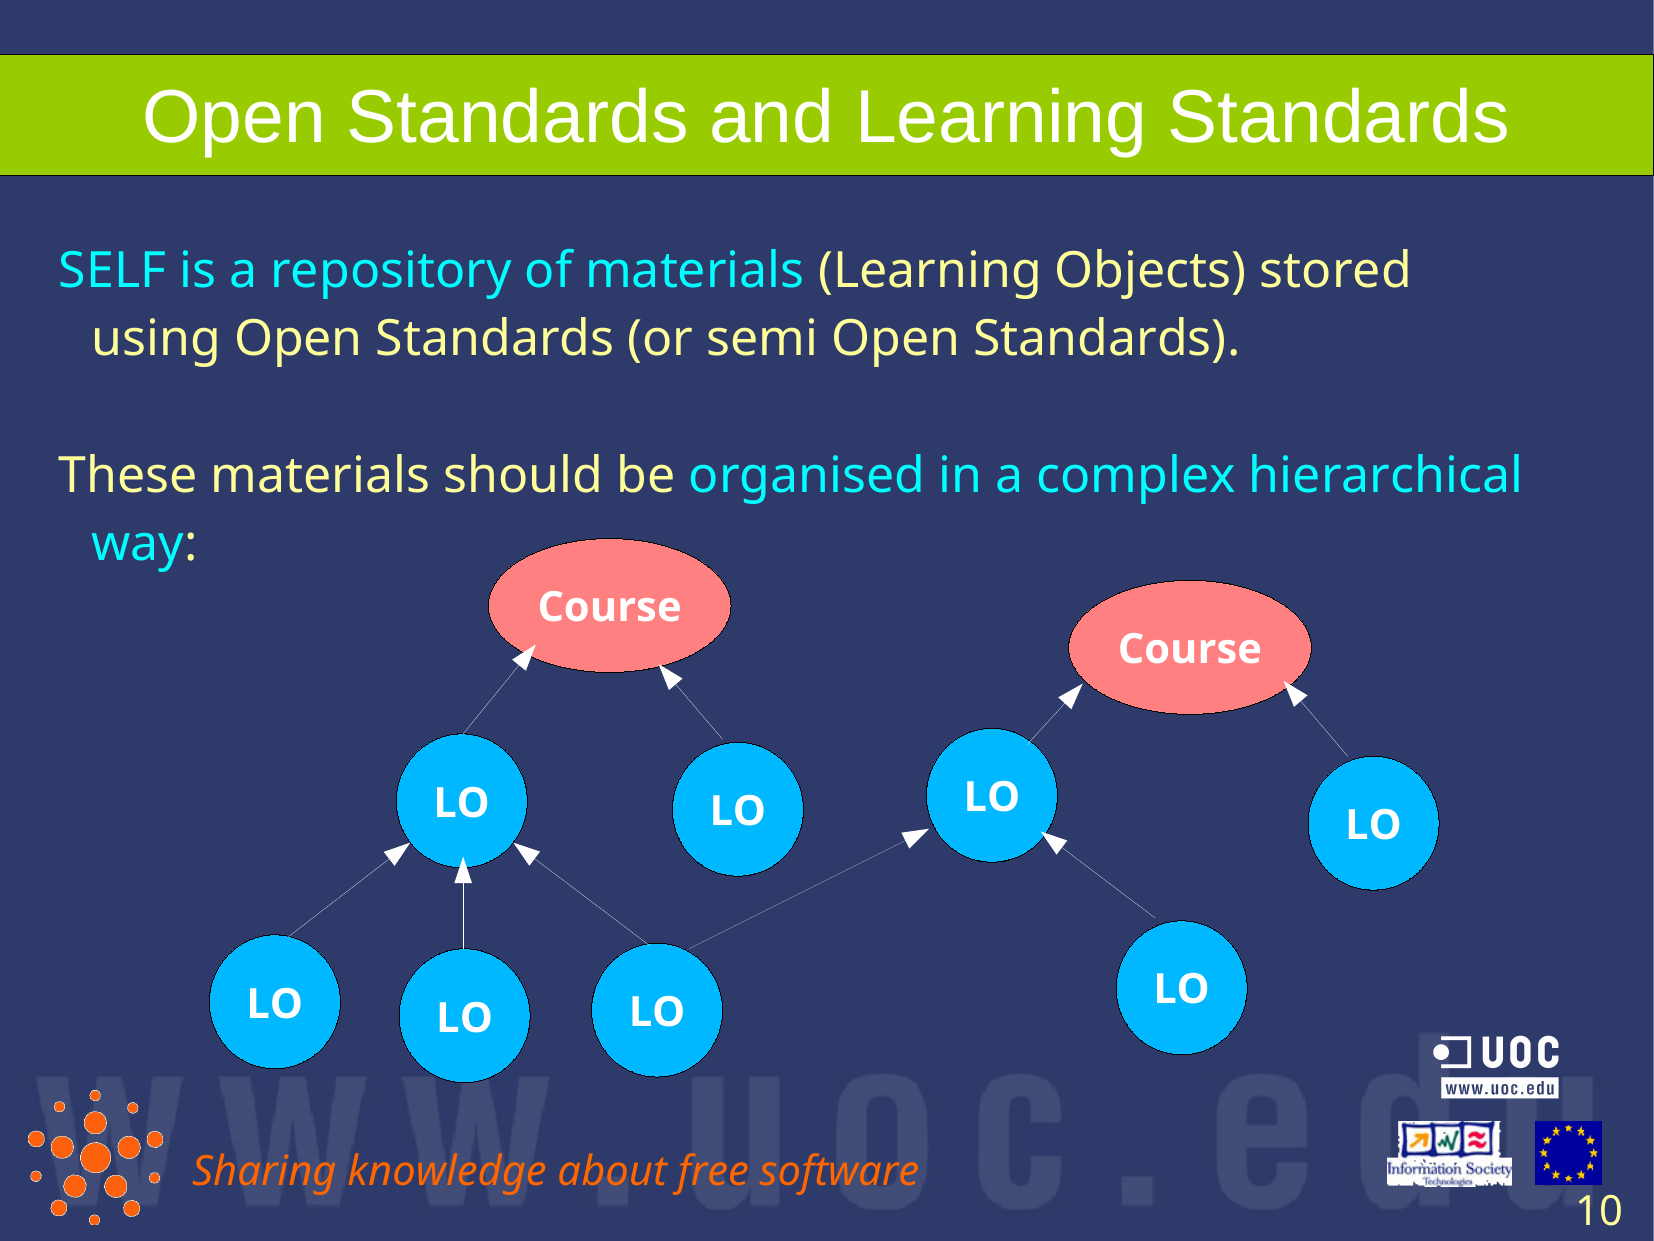

# Open Standards and Learning Standards
SELF is a repository of materials (Learning Objects) stored using Open Standards (or semi Open Standards).
These materials should be organised in a complex hierarchical way:
Course
Course
LO
LO
LO
LO
LO
LO
LO
LO